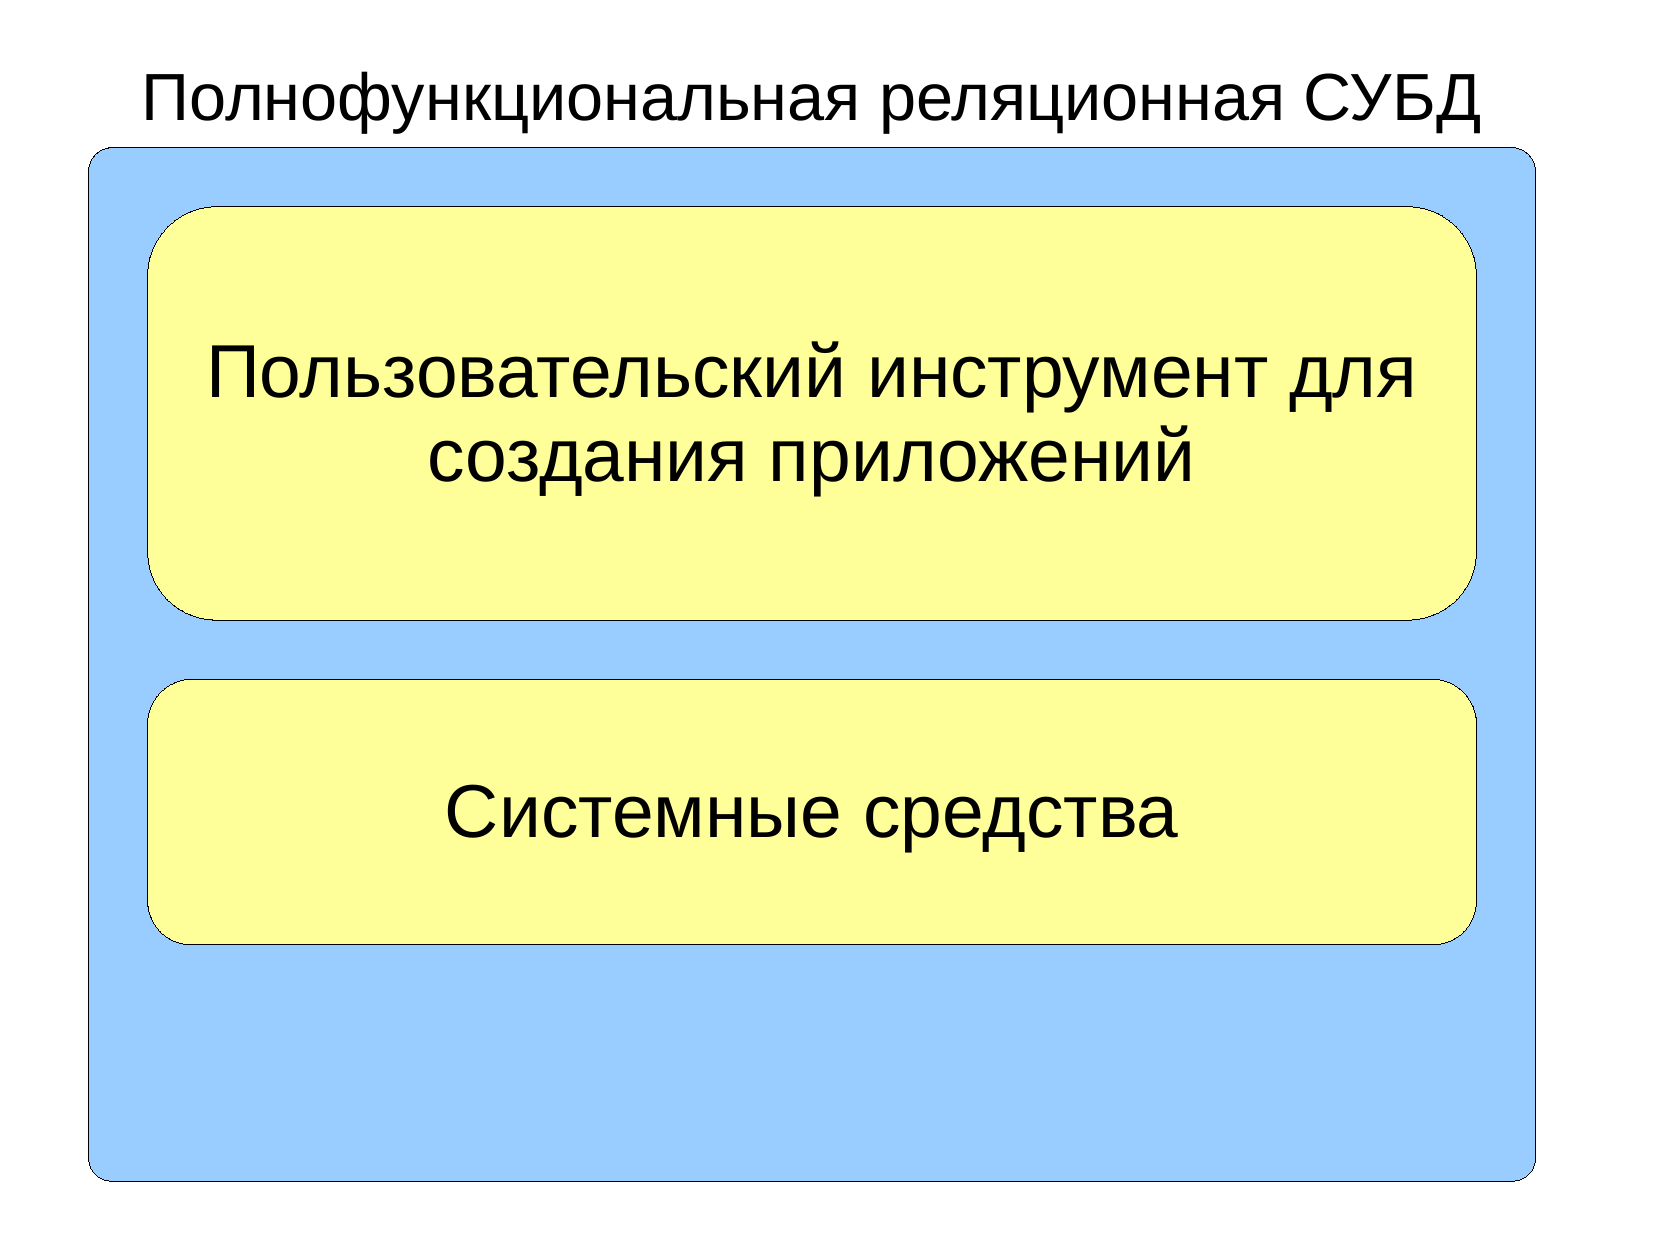

Полнофункциональная реляционная СУБД
Пользовательский инструмент для
создания приложений
Системные средства